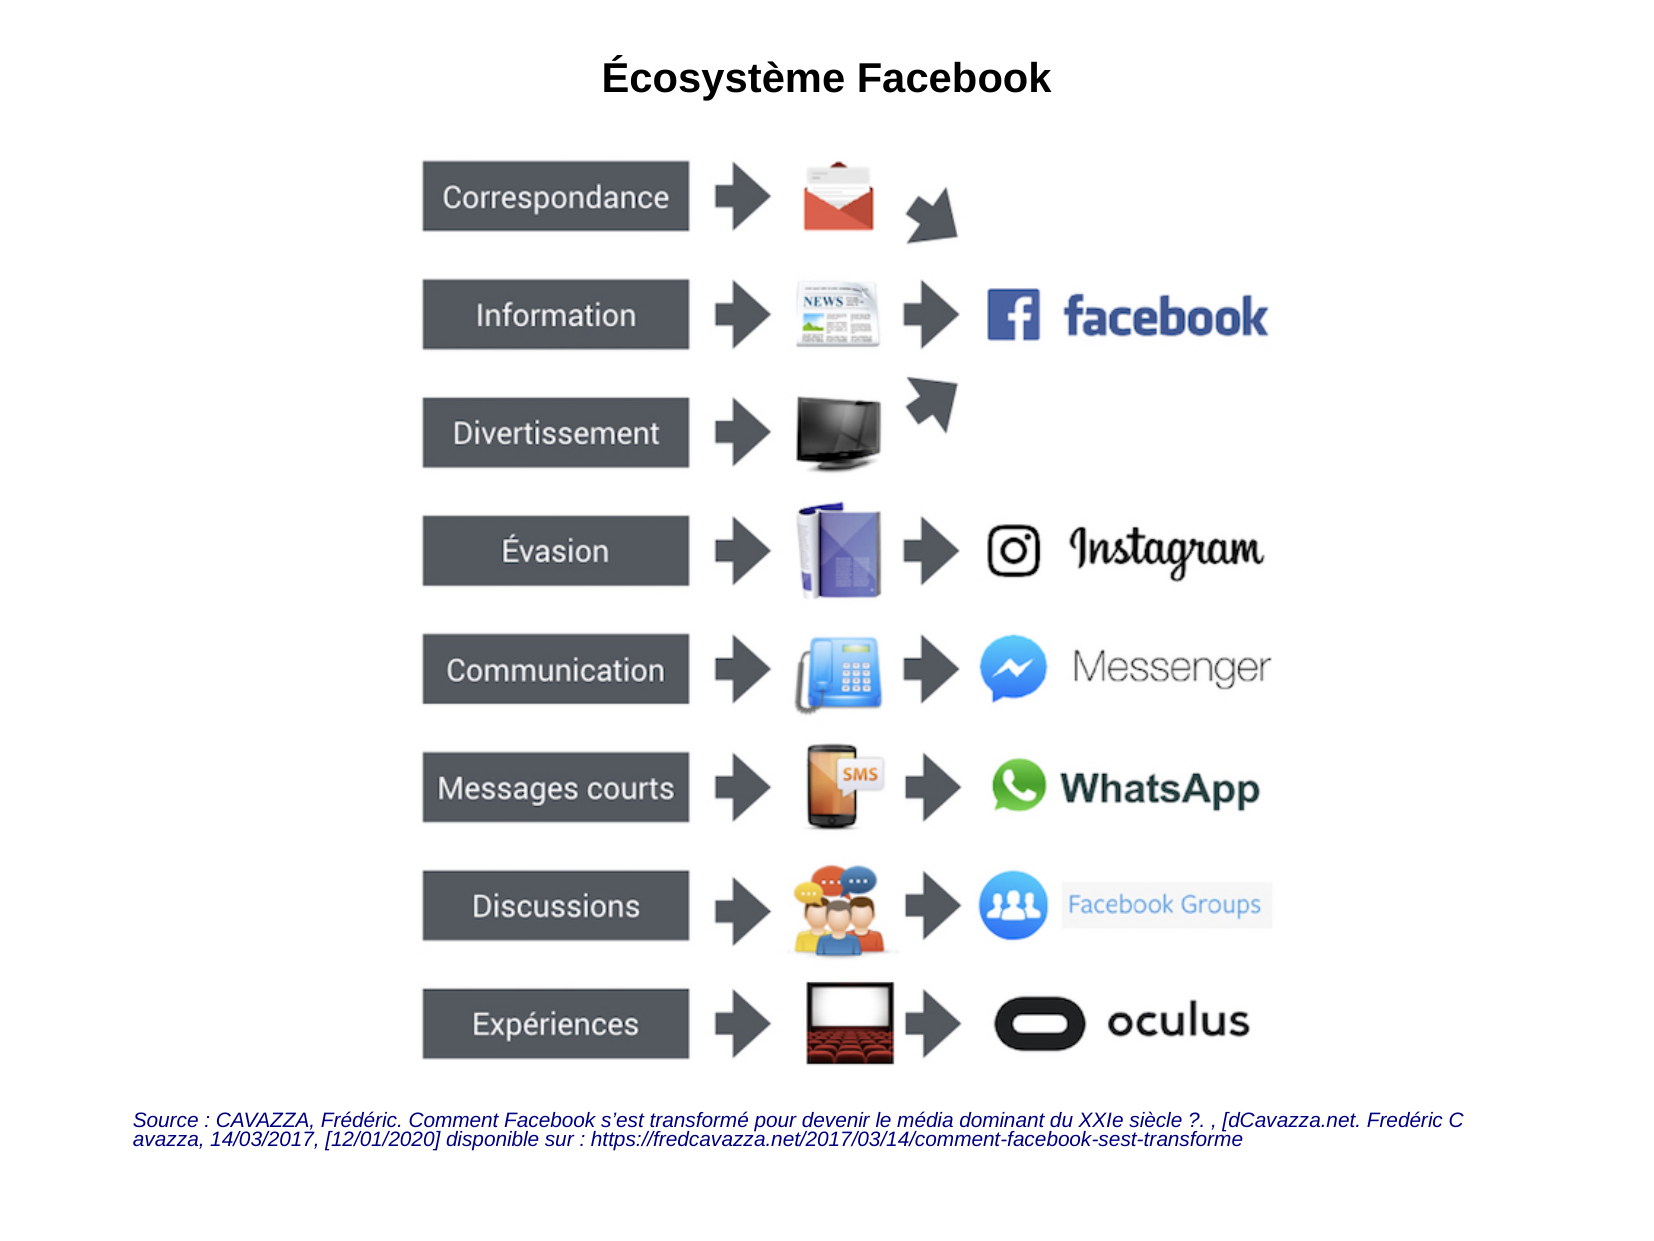

# Écosystème Facebook
Source : CAVAZZA, Frédéric. Comment Facebook s’est transformé pour devenir le média dominant du XXIe siècle ?. , [dCavazza.net. Fredéric Cavazza, 14/03/2017, [12/01/2020] disponible sur : https://fredcavazza.net/2017/03/14/comment-facebook-sest-transforme